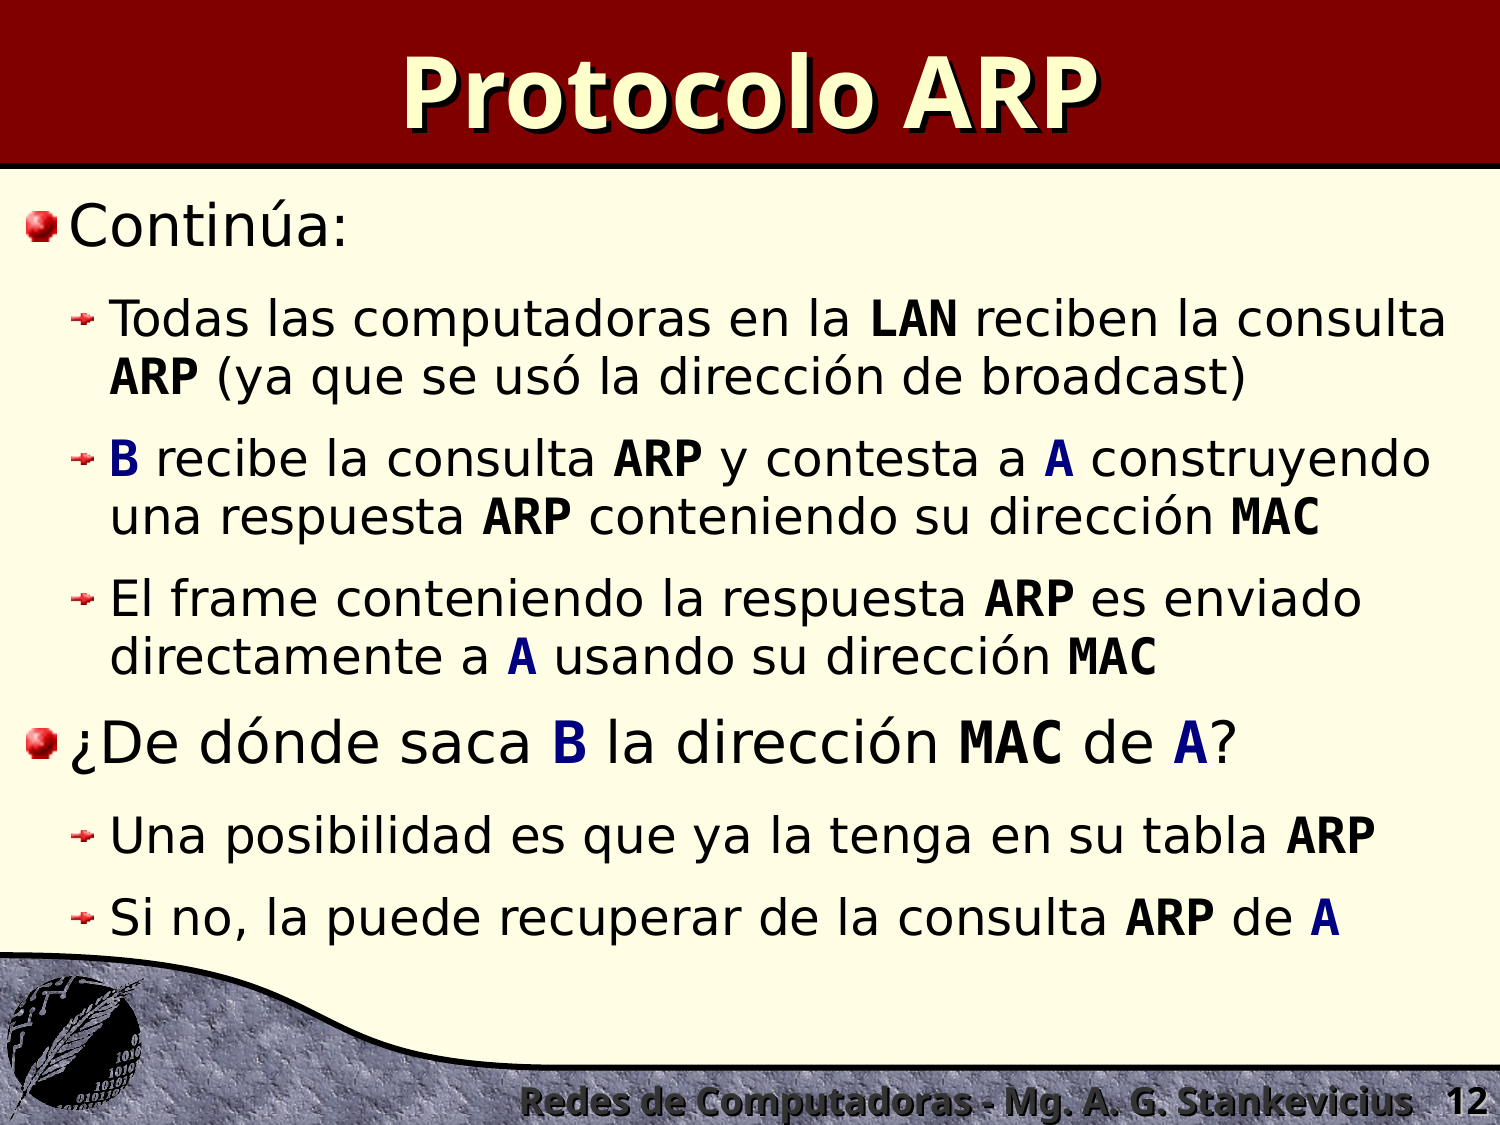

# Protocolo ARP
Continúa:
Todas las computadoras en la LAN reciben la consulta ARP (ya que se usó la dirección de broadcast)
B recibe la consulta ARP y contesta a A construyendo una respuesta ARP conteniendo su dirección MAC
El frame conteniendo la respuesta ARP es enviado directamente a A usando su dirección MAC
¿De dónde saca B la dirección MAC de A?
Una posibilidad es que ya la tenga en su tabla ARP
Si no, la puede recuperar de la consulta ARP de A
12